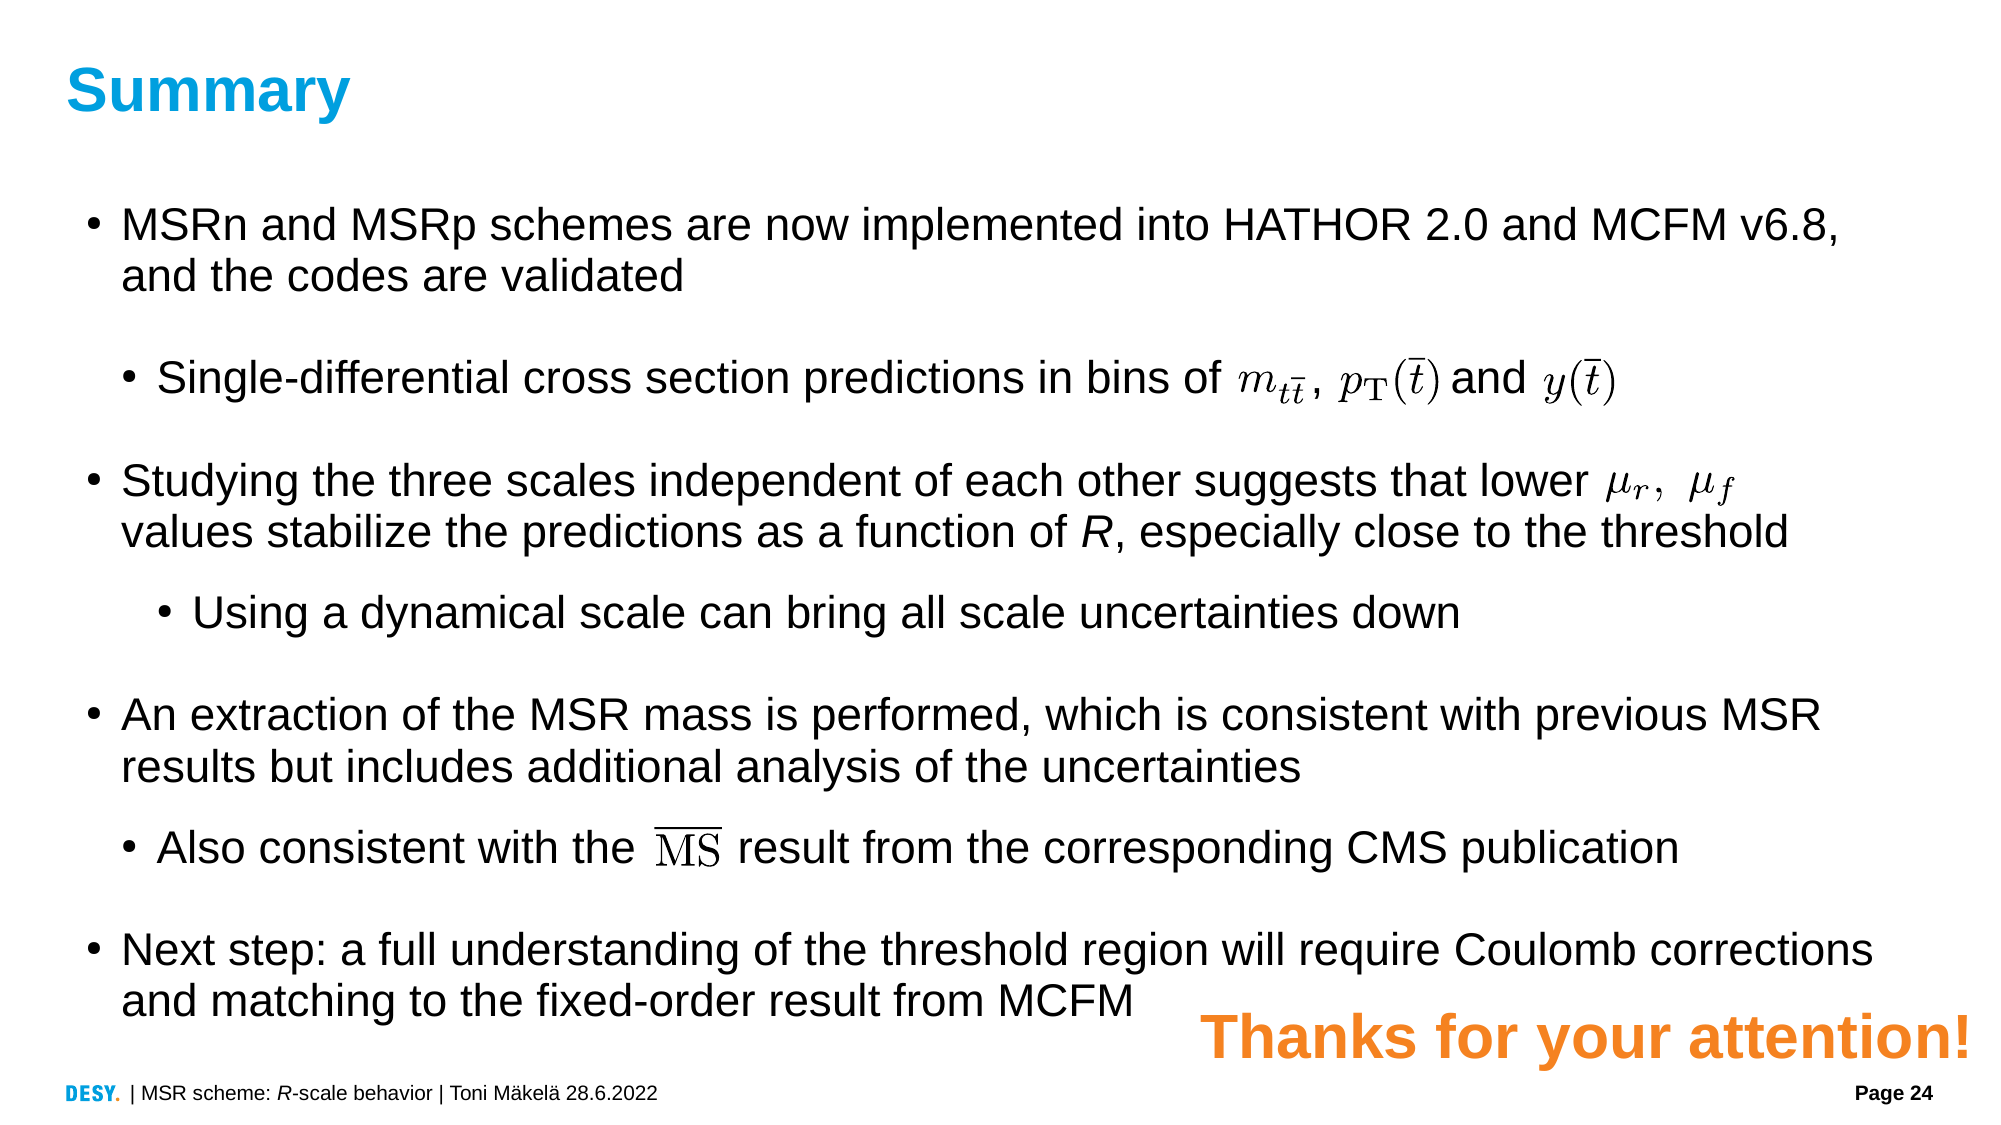

# Summary
MSRn and MSRp schemes are now implemented into HATHOR 2.0 and MCFM v6.8, and the codes are validated
Single-differential cross section predictions in bins of , and
Studying the three scales independent of each other suggests that lower
values stabilize the predictions as a function of R, especially close to the threshold
Using a dynamical scale can bring all scale uncertainties down
An extraction of the MSR mass is performed, which is consistent with previous MSR results but includes additional analysis of the uncertainties
Also consistent with the result from the corresponding CMS publication
Next step: a full understanding of the threshold region will require Coulomb corrections and matching to the fixed-order result from MCFM
Thanks for your attention!
| MSR scheme: R-scale behavior | Toni Mäkelä 28.6.2022